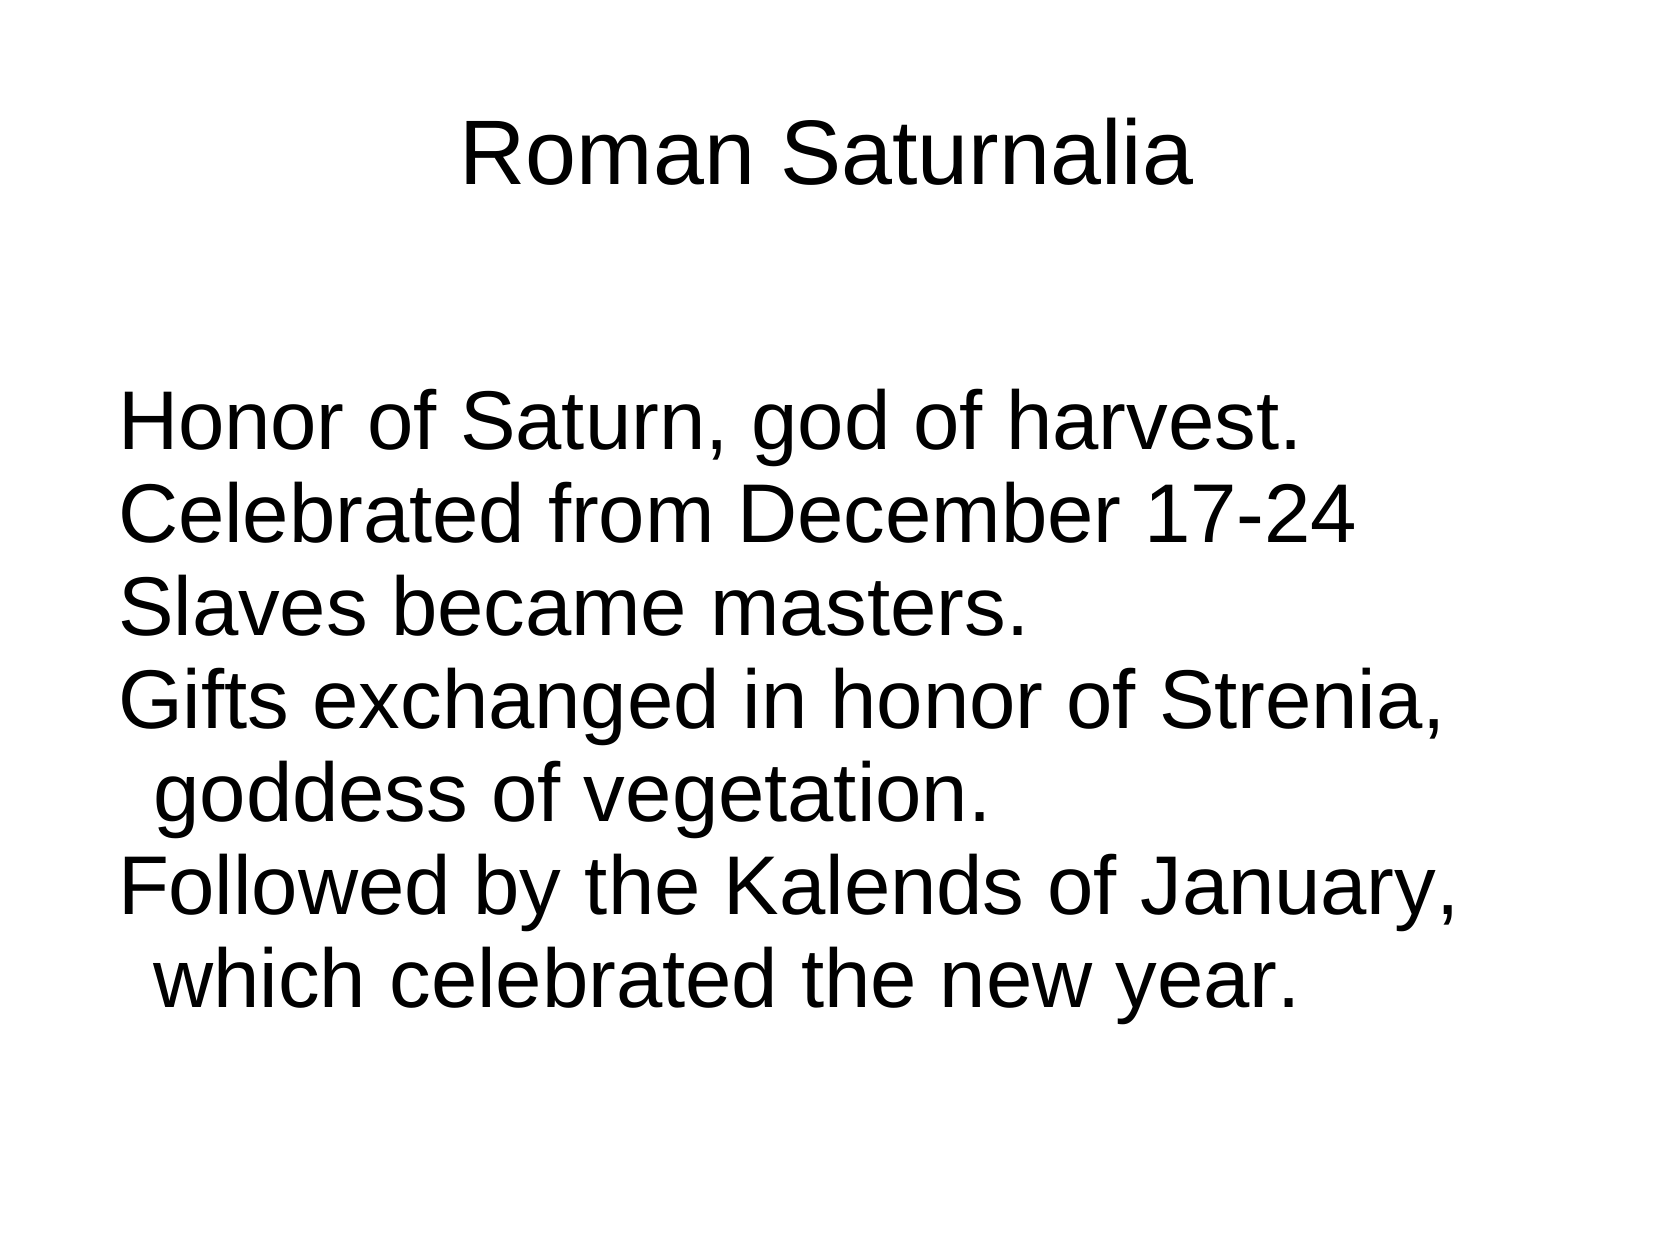

# Roman Saturnalia
Honor of Saturn, god of harvest.
Celebrated from December 17-24
Slaves became masters.
Gifts exchanged in honor of Strenia, goddess of vegetation.
Followed by the Kalends of January, which celebrated the new year.